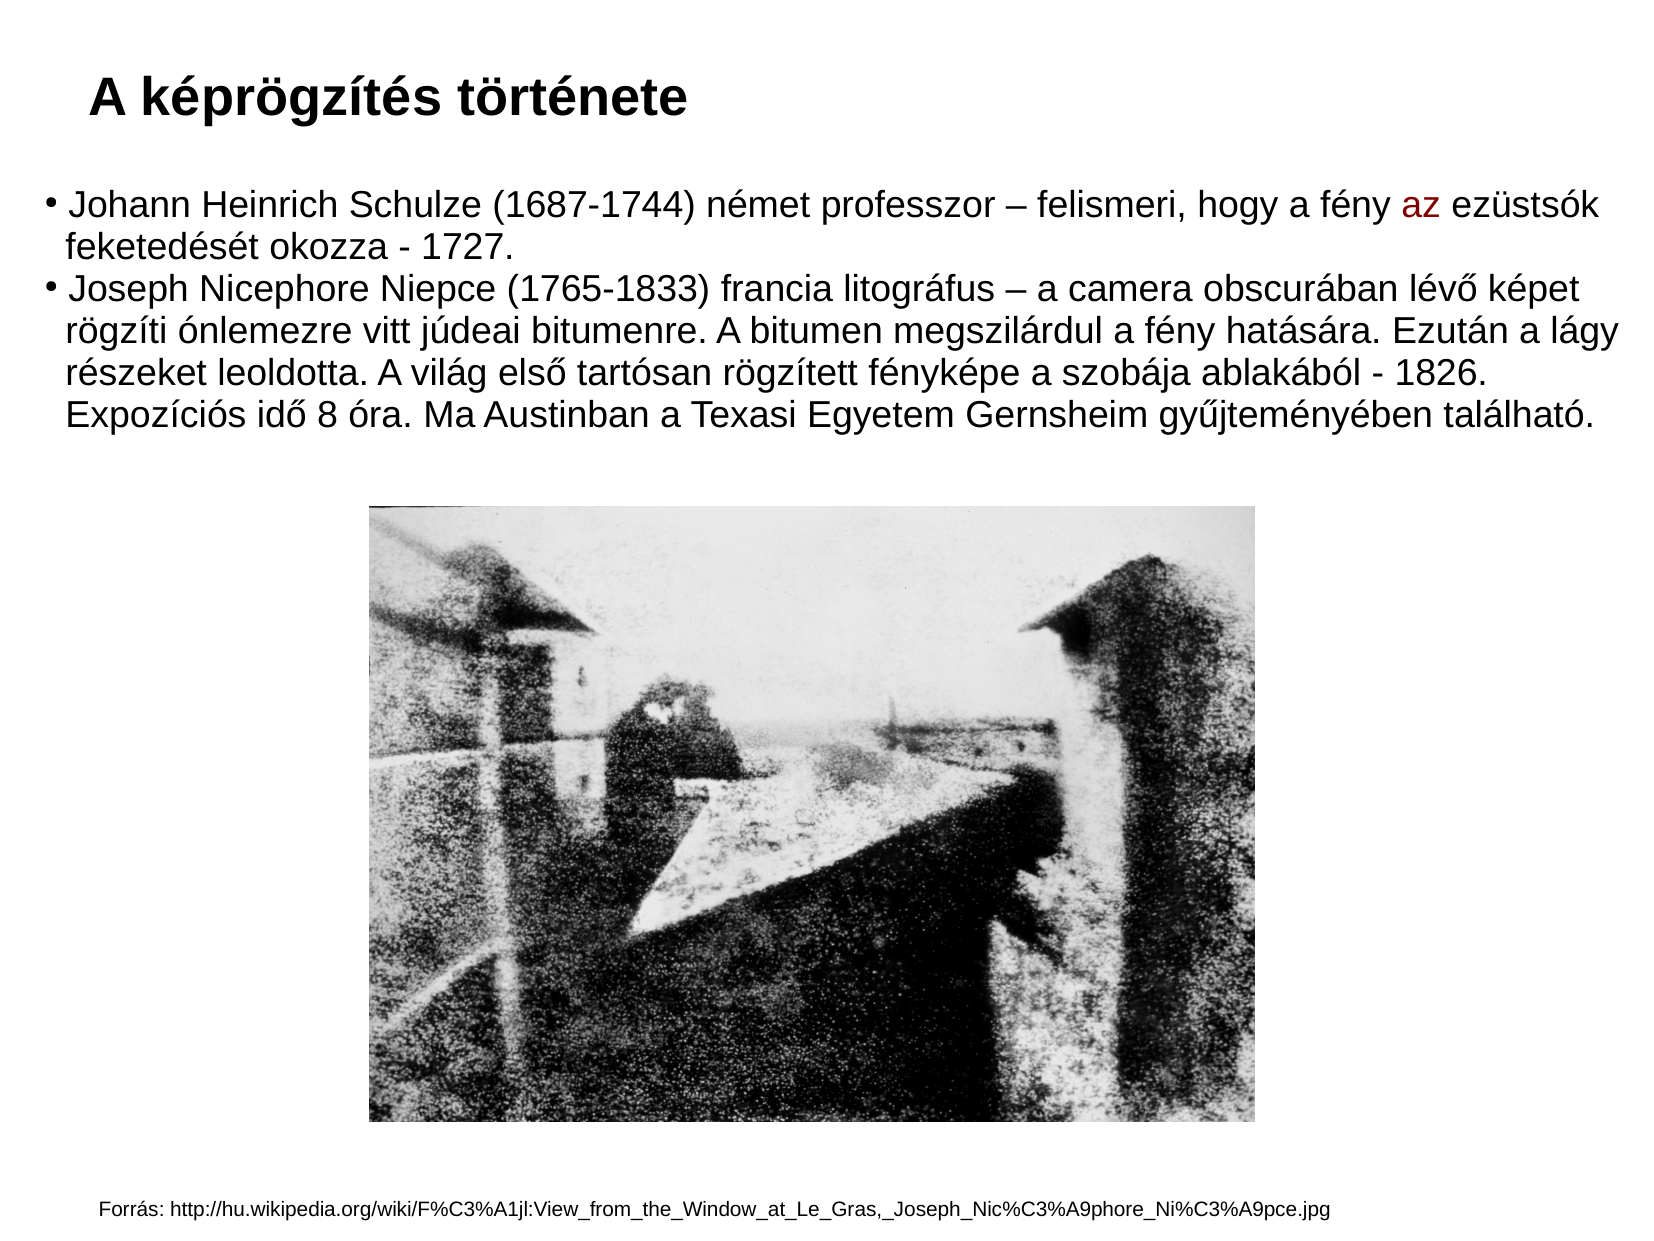

A képrögzítés története
 Johann Heinrich Schulze (1687-1744) német professzor – felismeri, hogy a fény az ezüstsók
 feketedését okozza - 1727.
 Joseph Nicephore Niepce (1765-1833) francia litográfus – a camera obscurában lévő képet
 rögzíti ónlemezre vitt júdeai bitumenre. A bitumen megszilárdul a fény hatására. Ezután a lágy
 részeket leoldotta. A világ első tartósan rögzített fényképe a szobája ablakából - 1826.
 Expozíciós idő 8 óra. Ma Austinban a Texasi Egyetem Gernsheim gyűjteményében található.
Forrás: http://hu.wikipedia.org/wiki/F%C3%A1jl:View_from_the_Window_at_Le_Gras,_Joseph_Nic%C3%A9phore_Ni%C3%A9pce.jpg